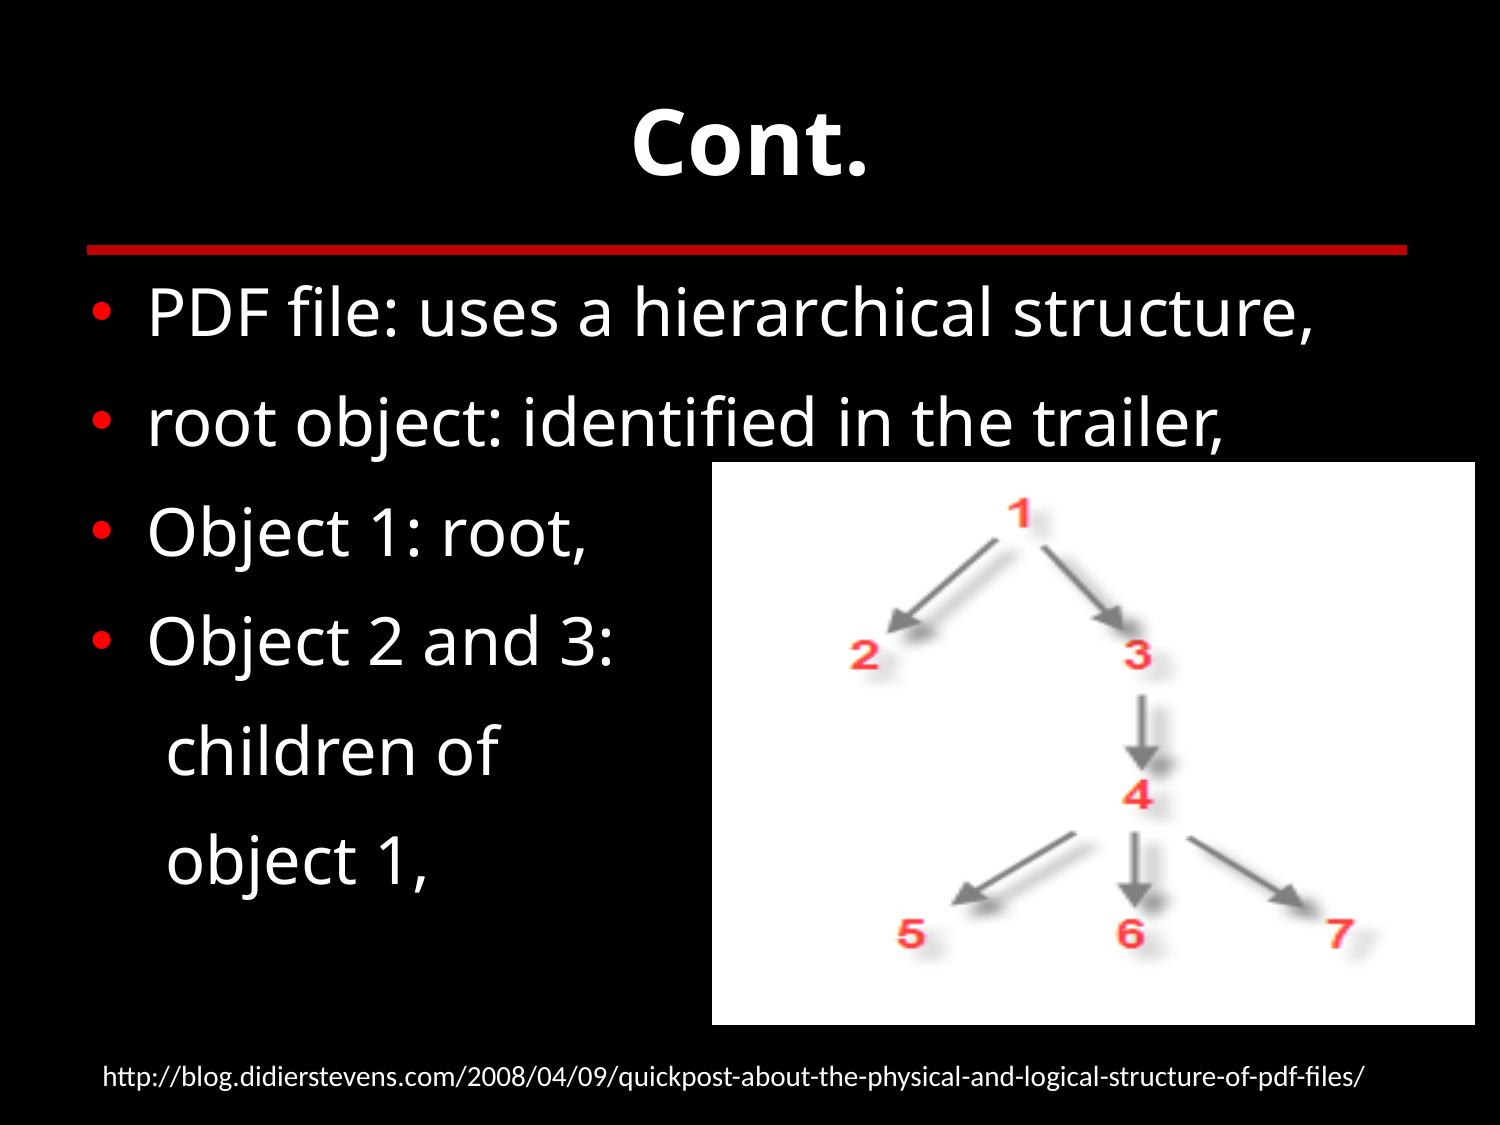

# Cont.
PDF file: uses a hierarchical structure,
root object: identified in the trailer,
Object 1: root,
Object 2 and 3:
	children of
	object 1,
http://blog.didierstevens.com/2008/04/09/quickpost-about-the-physical-and-logical-structure-of-pdf-files/